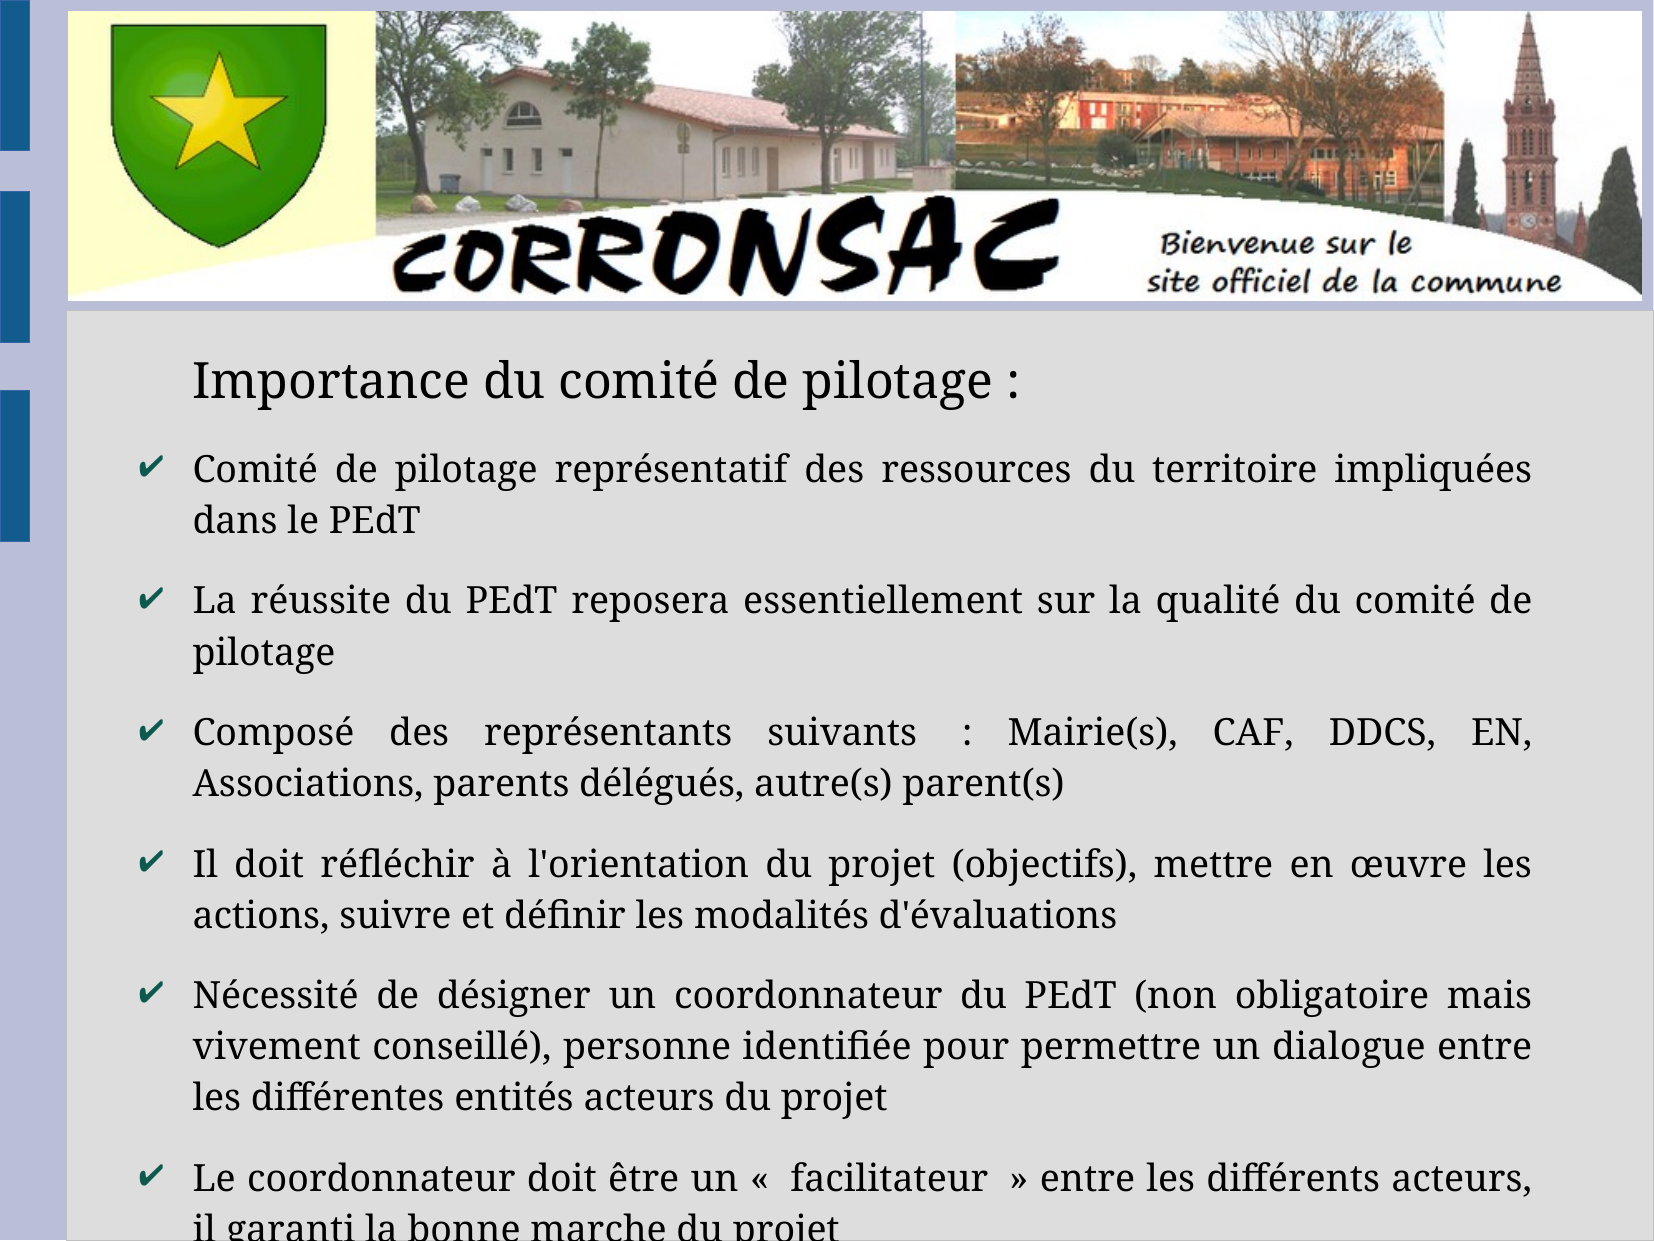

#
Importance du comité de pilotage :
Comité de pilotage représentatif des ressources du territoire impliquées dans le PEdT
La réussite du PEdT reposera essentiellement sur la qualité du comité de pilotage
Composé des représentants suivants  : Mairie(s), CAF, DDCS, EN, Associations, parents délégués, autre(s) parent(s)
Il doit réfléchir à l'orientation du projet (objectifs), mettre en œuvre les actions, suivre et définir les modalités d'évaluations
Nécessité de désigner un coordonnateur du PEdT (non obligatoire mais vivement conseillé), personne identifiée pour permettre un dialogue entre les différentes entités acteurs du projet
Le coordonnateur doit être un «  facilitateur  » entre les différents acteurs, il garanti la bonne marche du projet
Approbation du comité de pilotage par le conseil municipal.